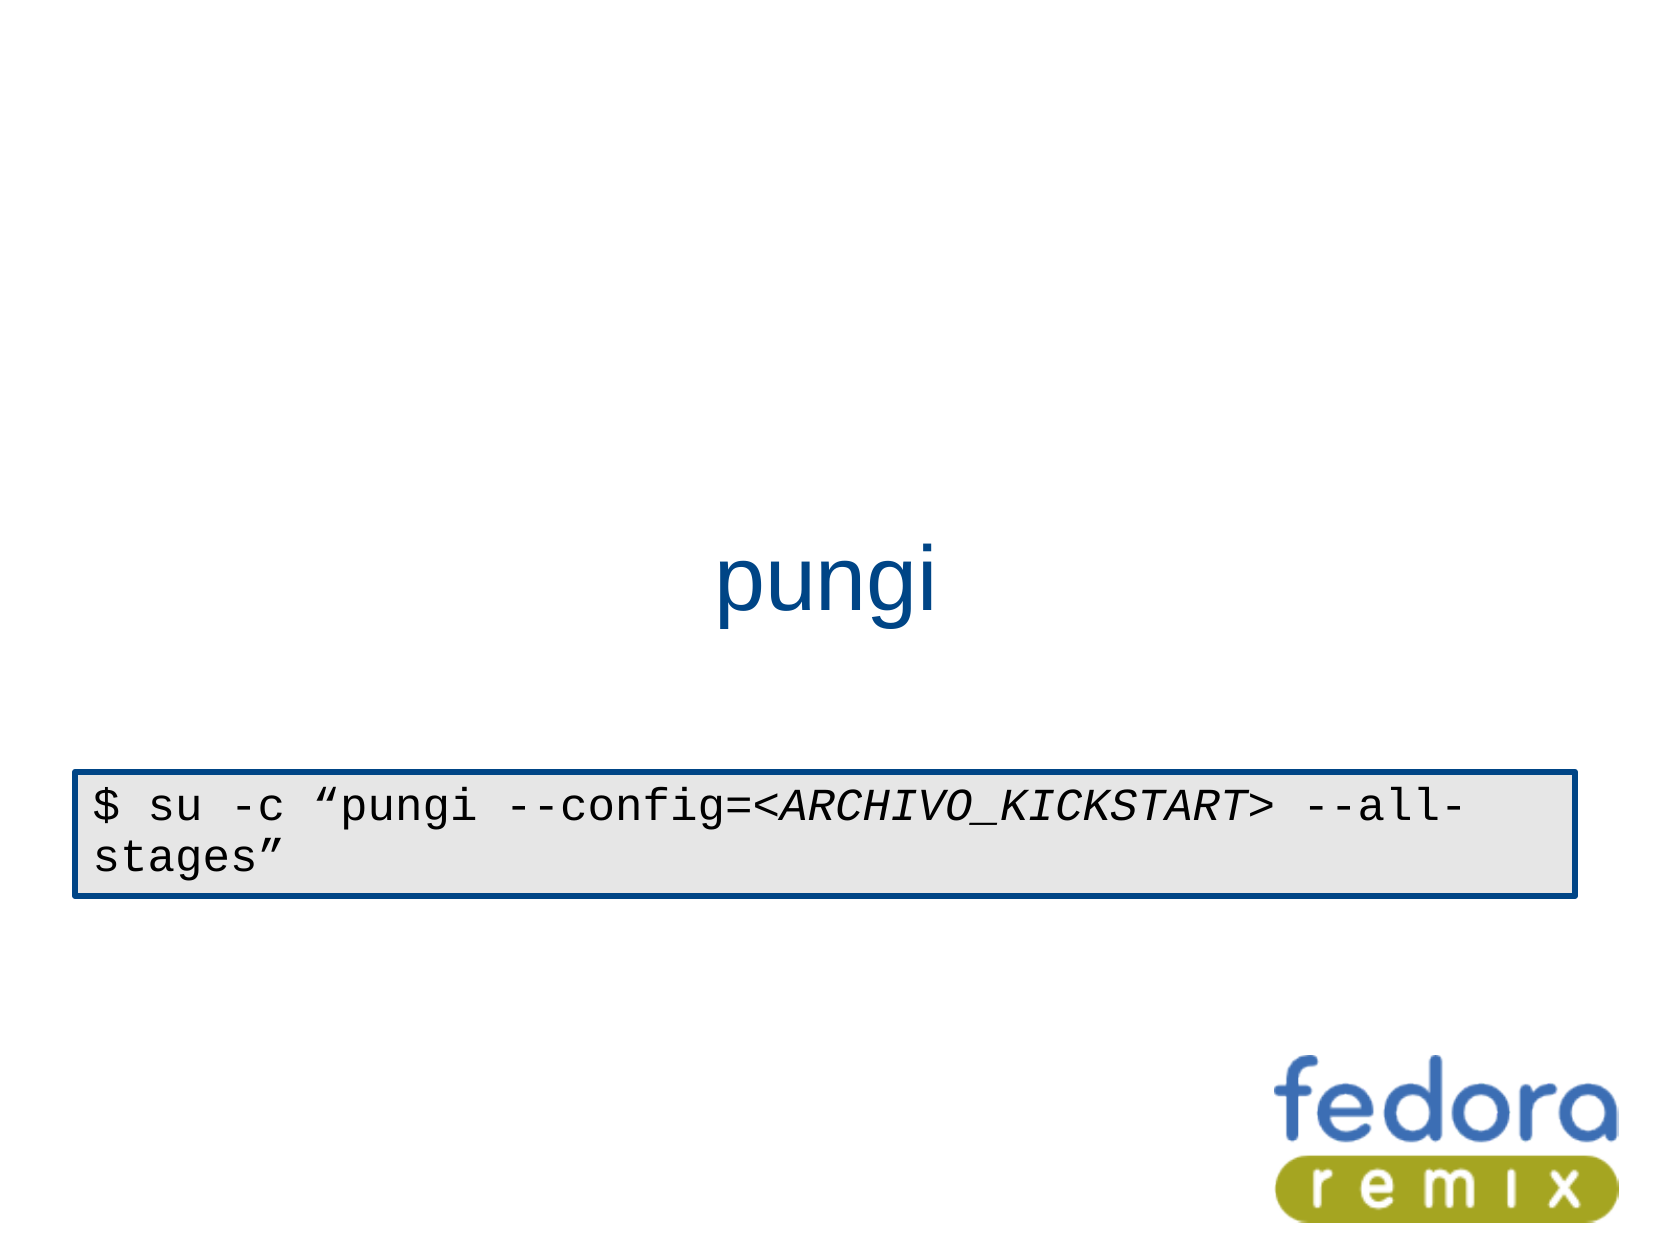

# pungi
$ su -c “pungi --config=<ARCHIVO_KICKSTART> --all-stages”